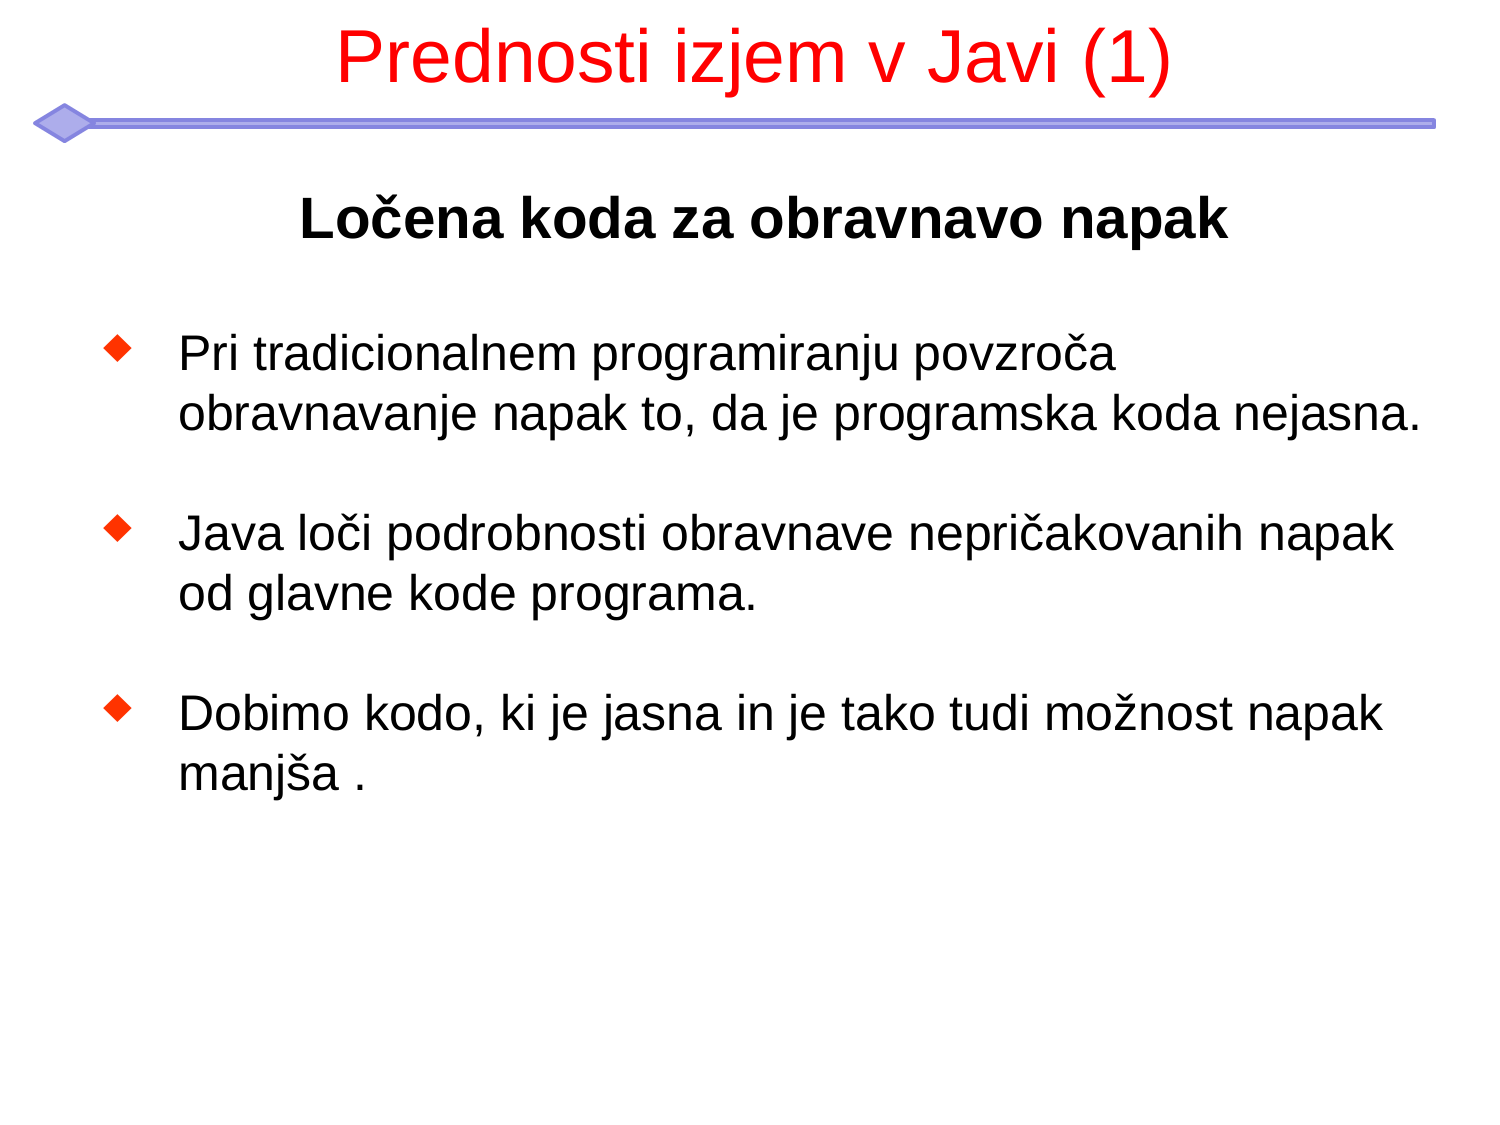

# Prednosti izjem v Javi (1)
Ločena koda za obravnavo napak
Pri tradicionalnem programiranju povzroča obravnavanje napak to, da je programska koda nejasna.
Java loči podrobnosti obravnave nepričakovanih napak od glavne kode programa.
Dobimo kodo, ki je jasna in je tako tudi možnost napak manjša .